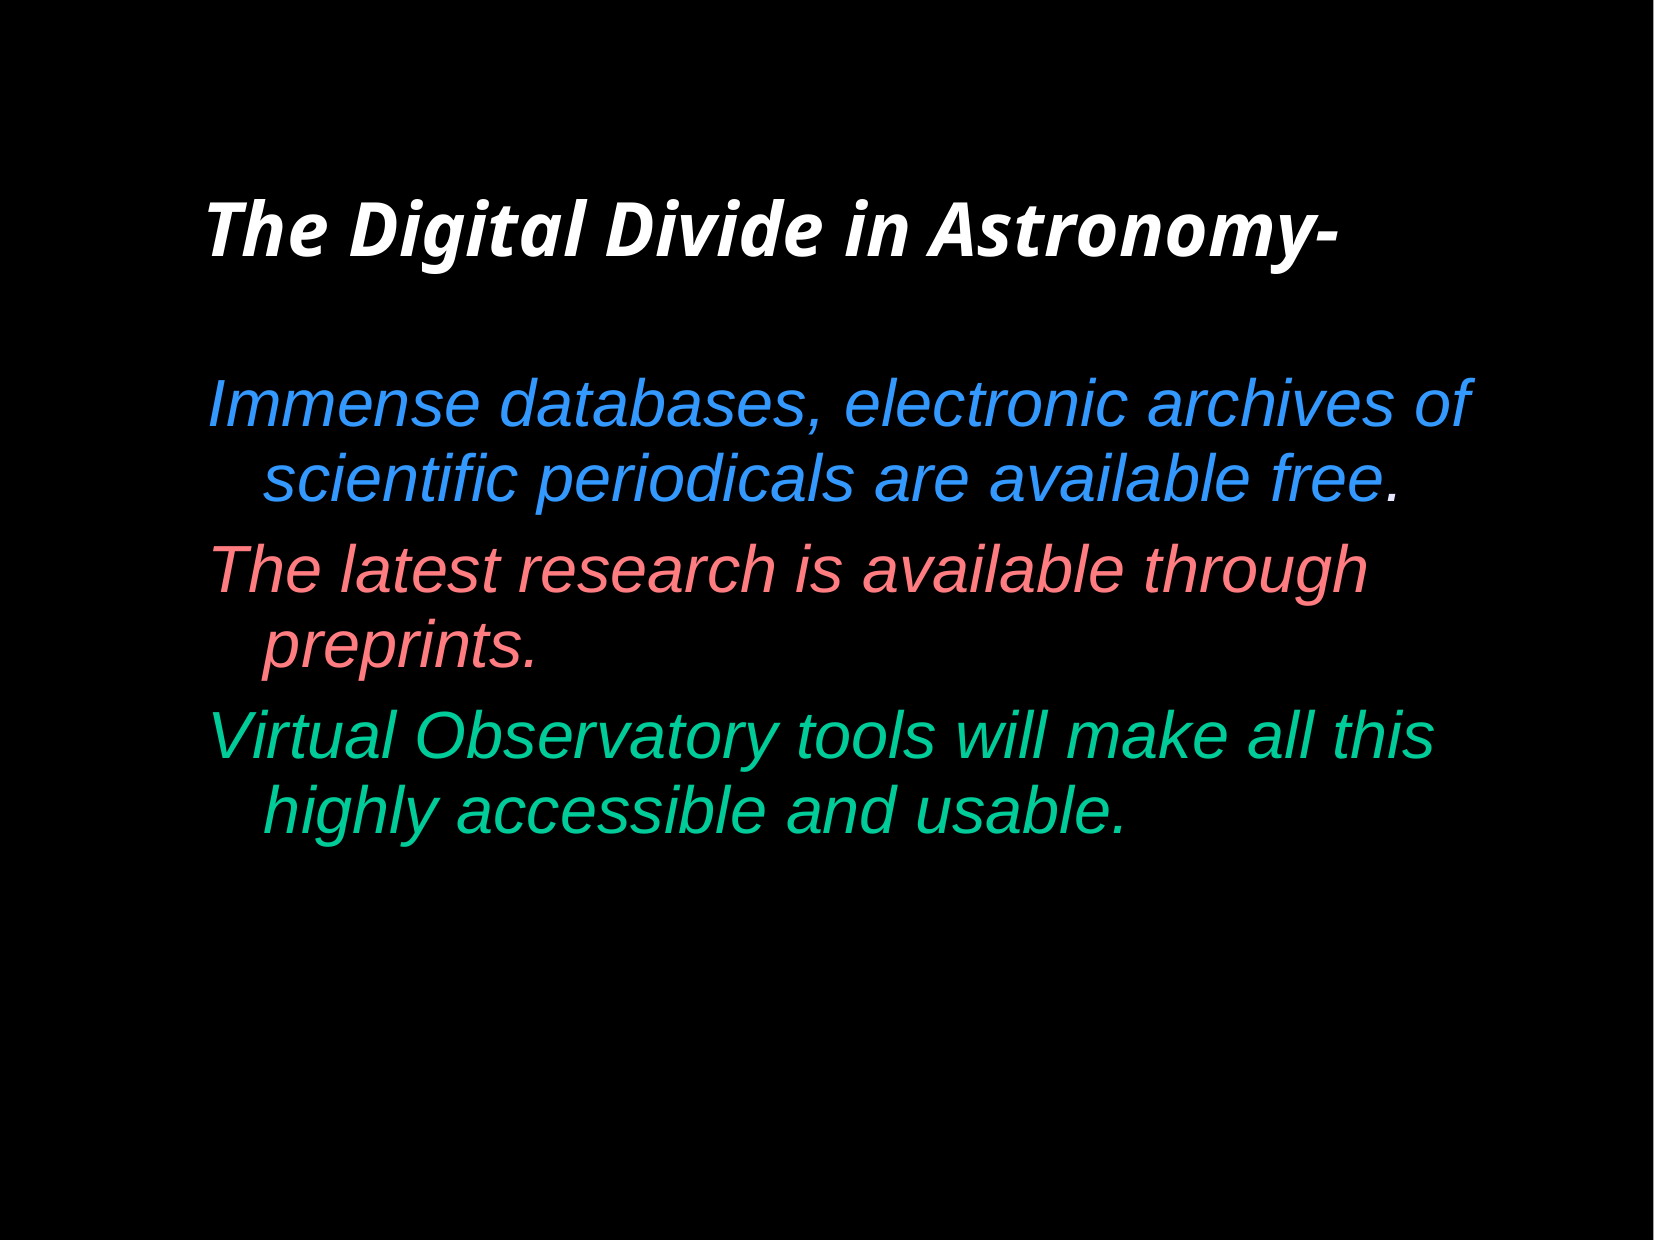

# The Digital Divide in Astronomy-
Immense databases, electronic archives of scientific periodicals are available free.
The latest research is available through preprints.
Virtual Observatory tools will make all this highly accessible and usable.